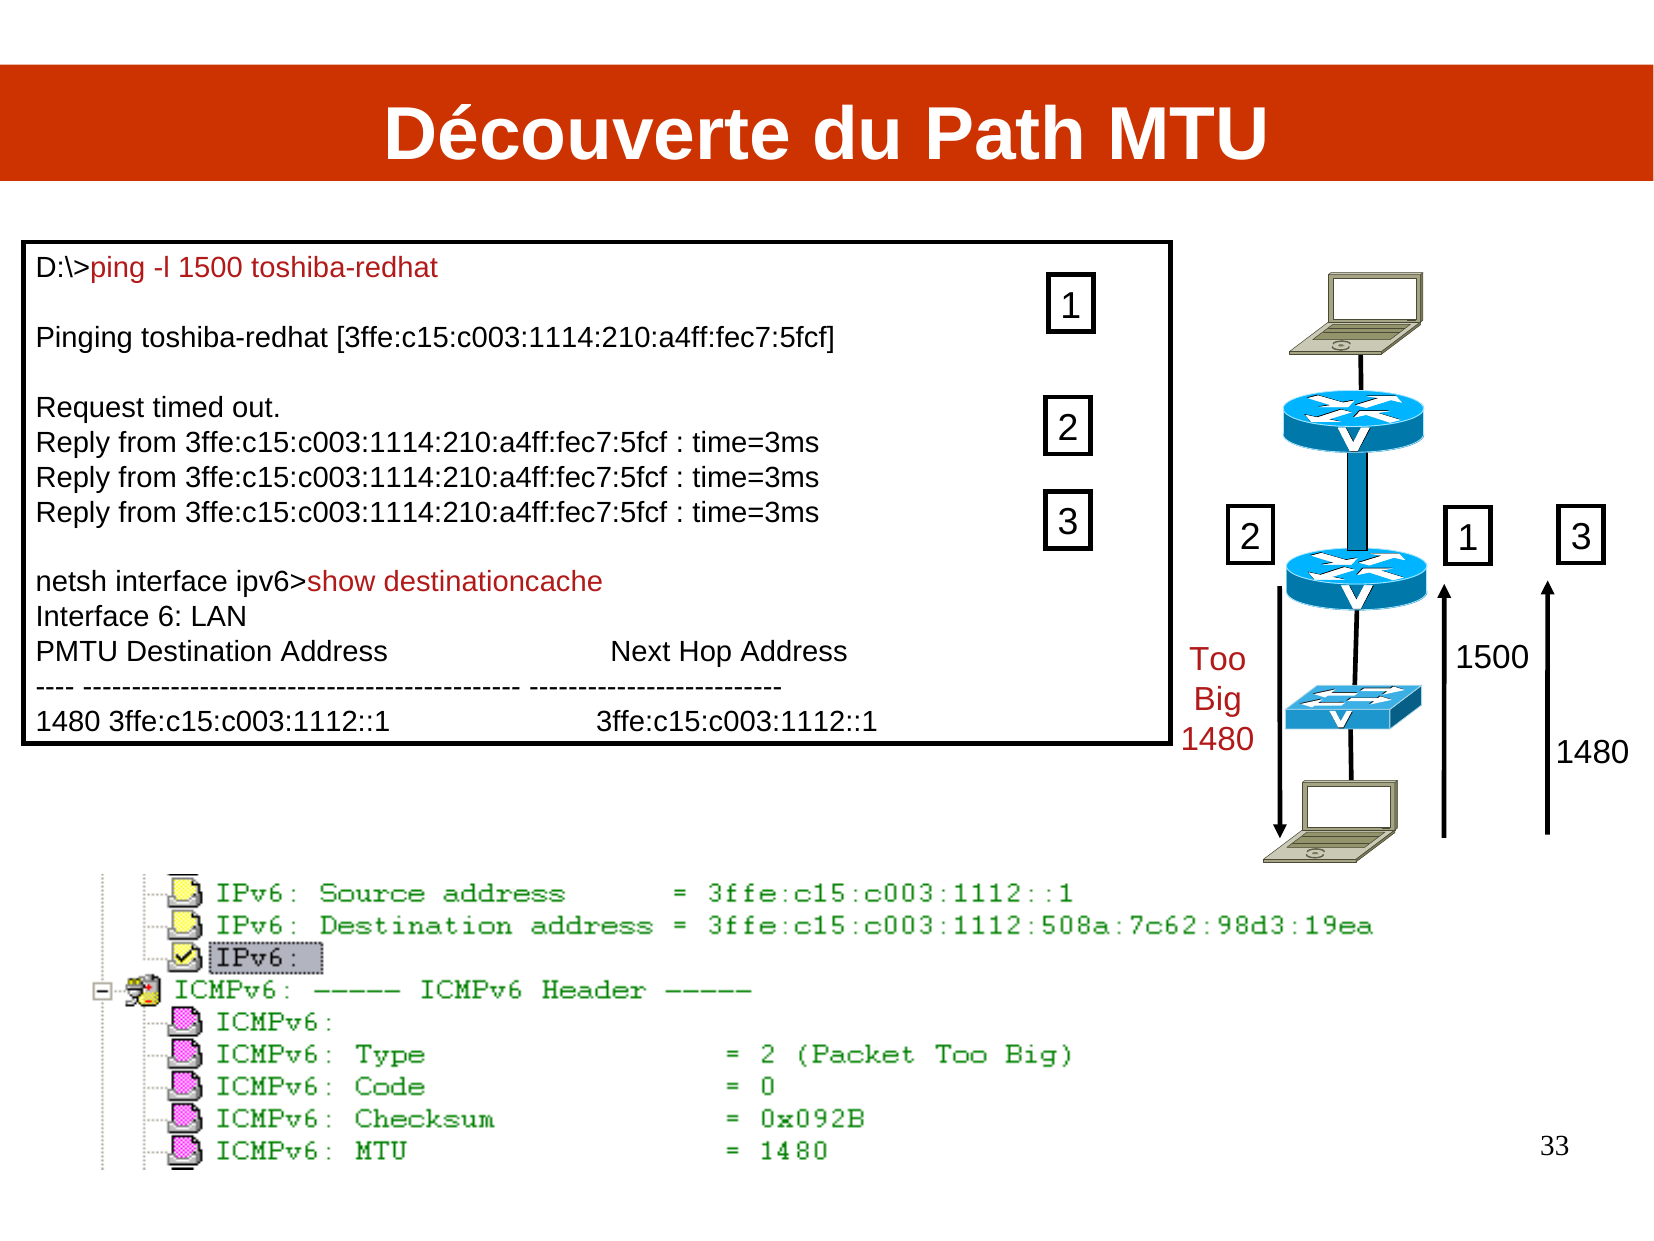

# Découverte du Path MTU
D:\>ping -l 1500 toshiba-redhat
Pinging toshiba-redhat [3ffe:c15:c003:1114:210:a4ff:fec7:5fcf]
Request timed out.
Reply from 3ffe:c15:c003:1114:210:a4ff:fec7:5fcf : time=3ms
Reply from 3ffe:c15:c003:1114:210:a4ff:fec7:5fcf : time=3ms
Reply from 3ffe:c15:c003:1114:210:a4ff:fec7:5fcf : time=3ms
netsh interface ipv6>show destinationcache
Interface 6: LAN
PMTU Destination Address Next Hop Address
---- --------------------------------------------- --------------------------
1480 3ffe:c15:c003:1112::1 3ffe:c15:c003:1112::1
1
2
3
2
3
1
1500
Too
Big
1480
1480